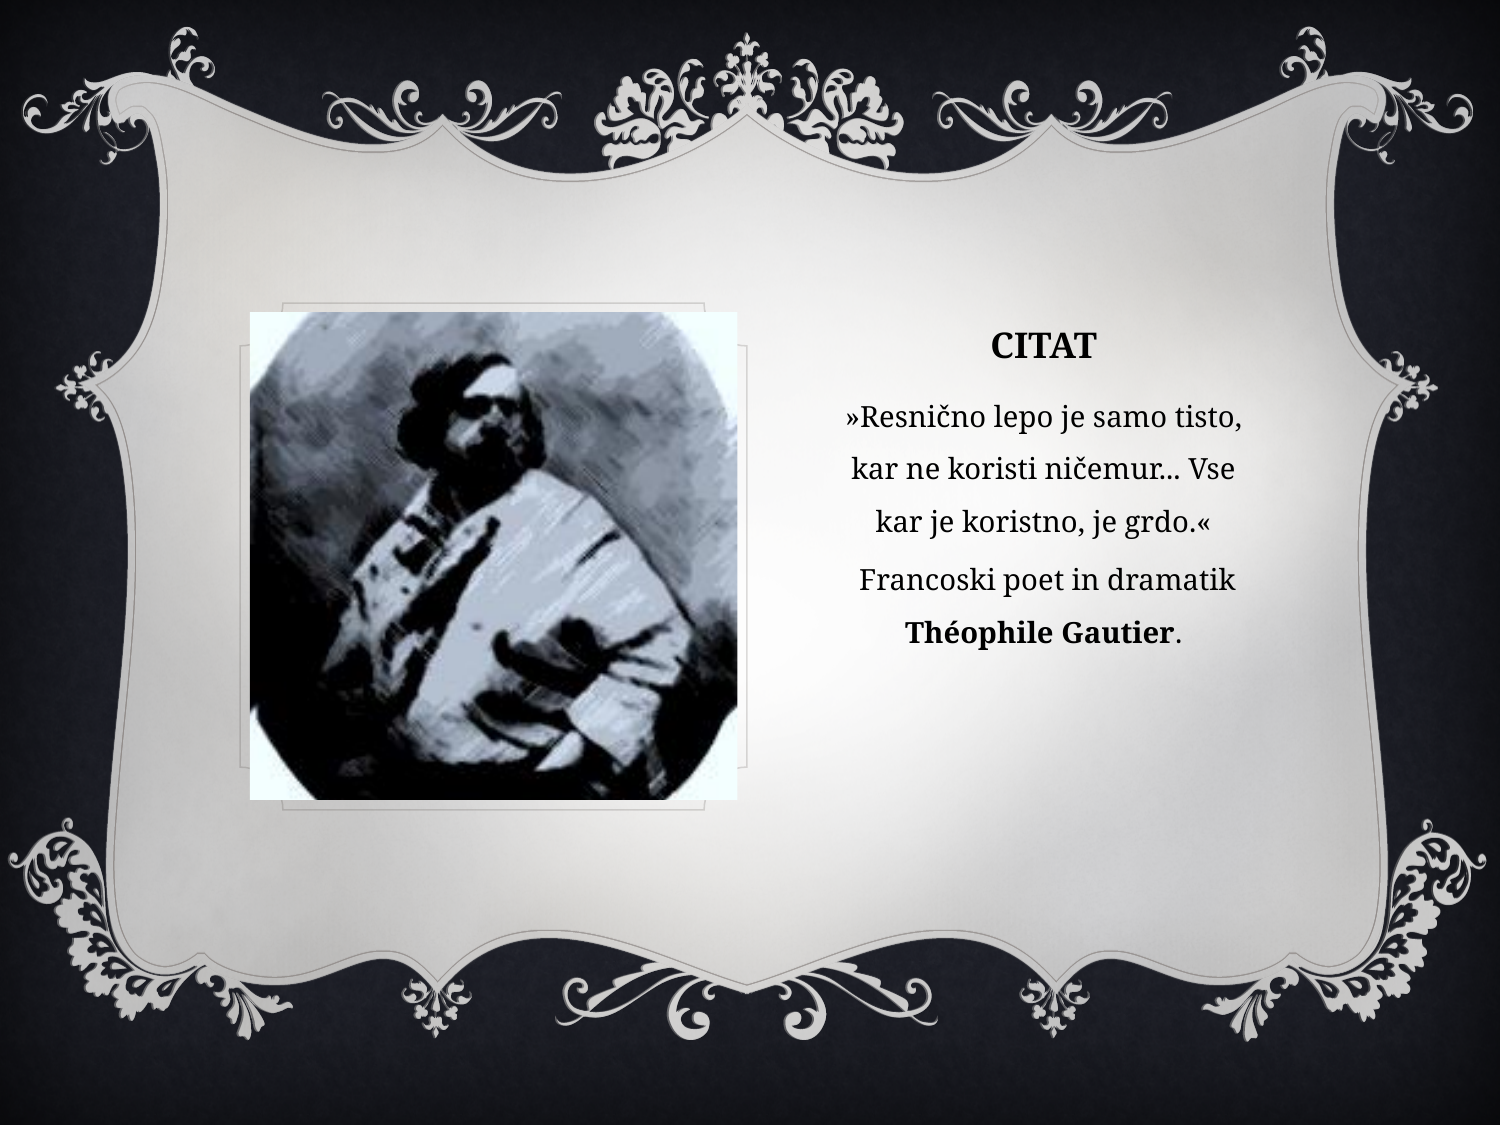

# Citat
»Resnično lepo je samo tisto, kar ne koristi ničemur... Vse kar je koristno, je grdo.«
 Francoski poet in dramatik Théophile Gautier.